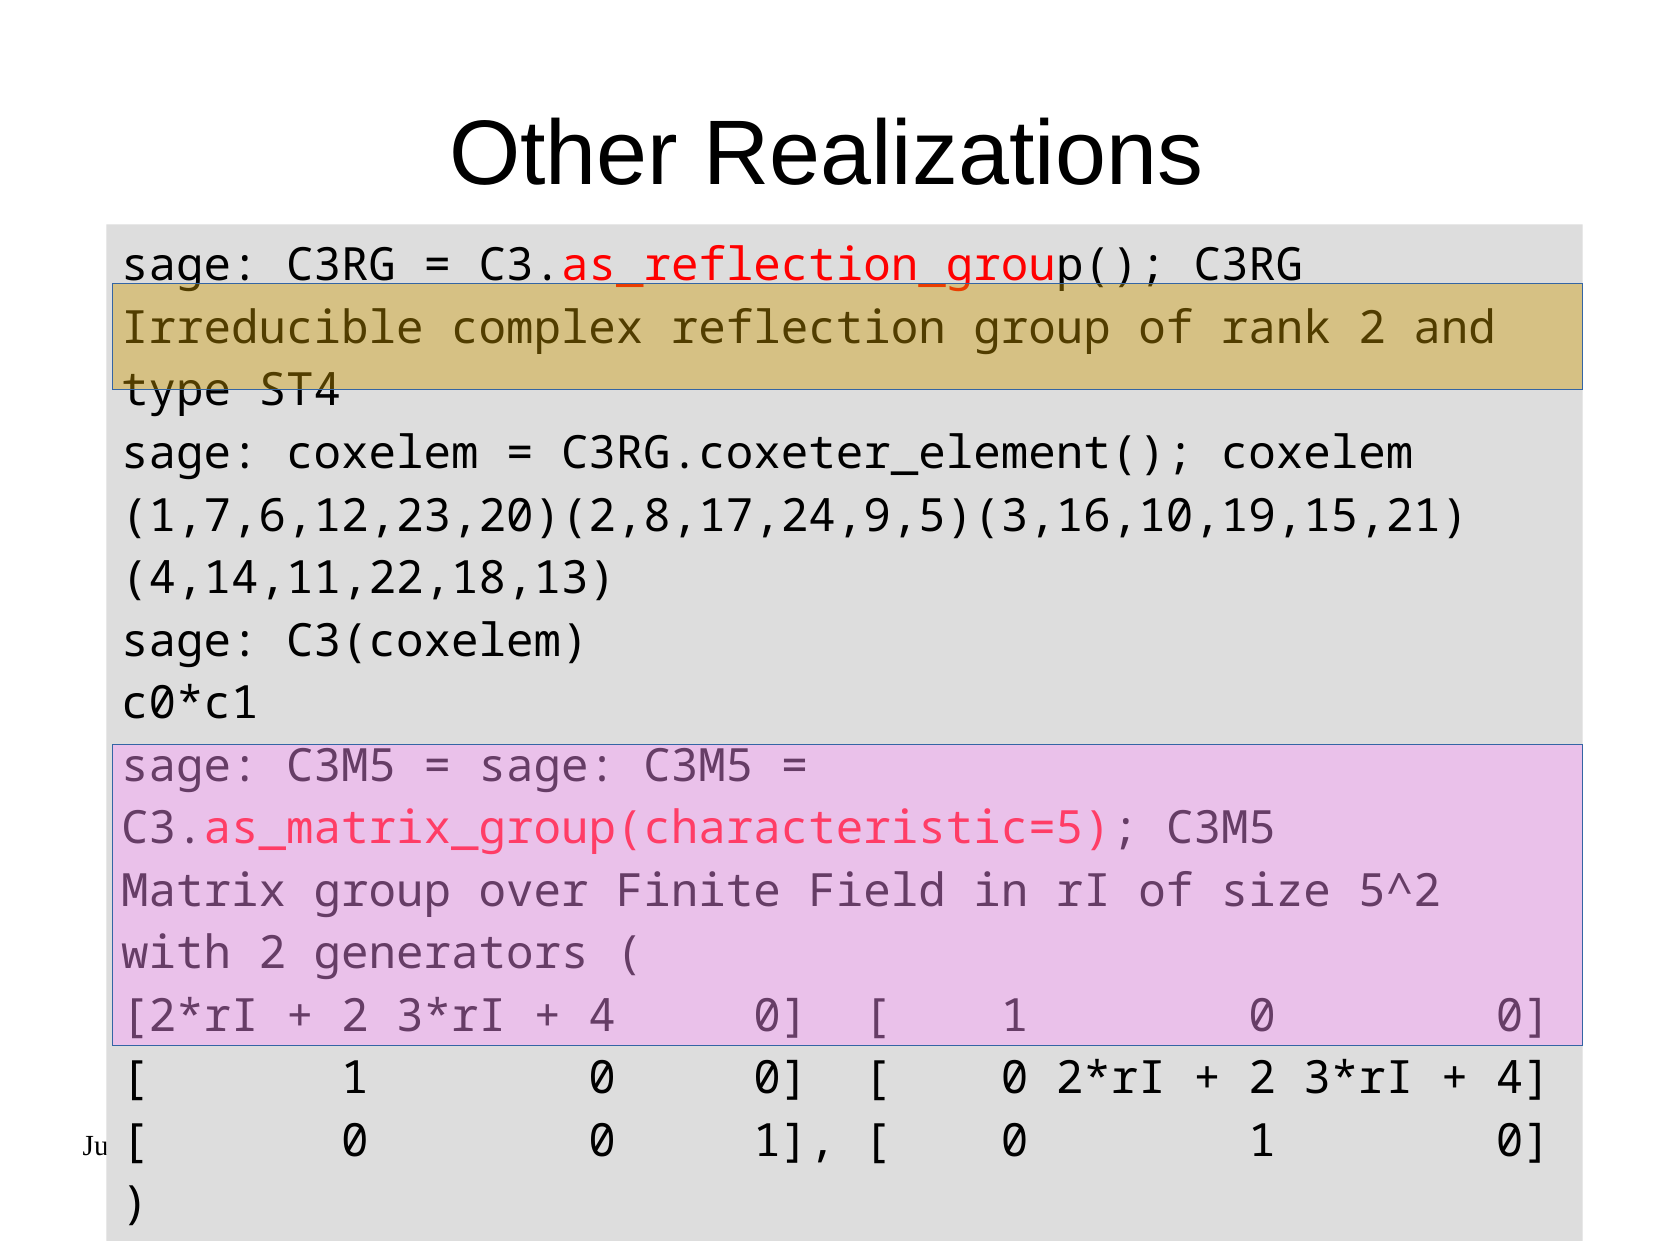

# Other Realizations
sage: C3RG = C3.as_reflection_group(); C3RG
Irreducible complex reflection group of rank 2 and type ST4
sage: coxelem = C3RG.coxeter_element(); coxelem
(1,7,6,12,23,20)(2,8,17,24,9,5)(3,16,10,19,15,21)(4,14,11,22,18,13)
sage: C3(coxelem)
c0*c1
sage: C3M5 = sage: C3M5 =
C3.as_matrix_group(characteristic=5); C3M5
Matrix group over Finite Field in rI of size 5^2 with 2 generators (
[2*rI + 2 3*rI + 4 0] [ 1 0 0]
[ 1 0 0] [ 0 2*rI + 2 3*rI + 4]
[ 0 0 1], [ 0 1 0]
)
July 3, 2018
Sebastian Oehms: Cubic Braid Groups
81